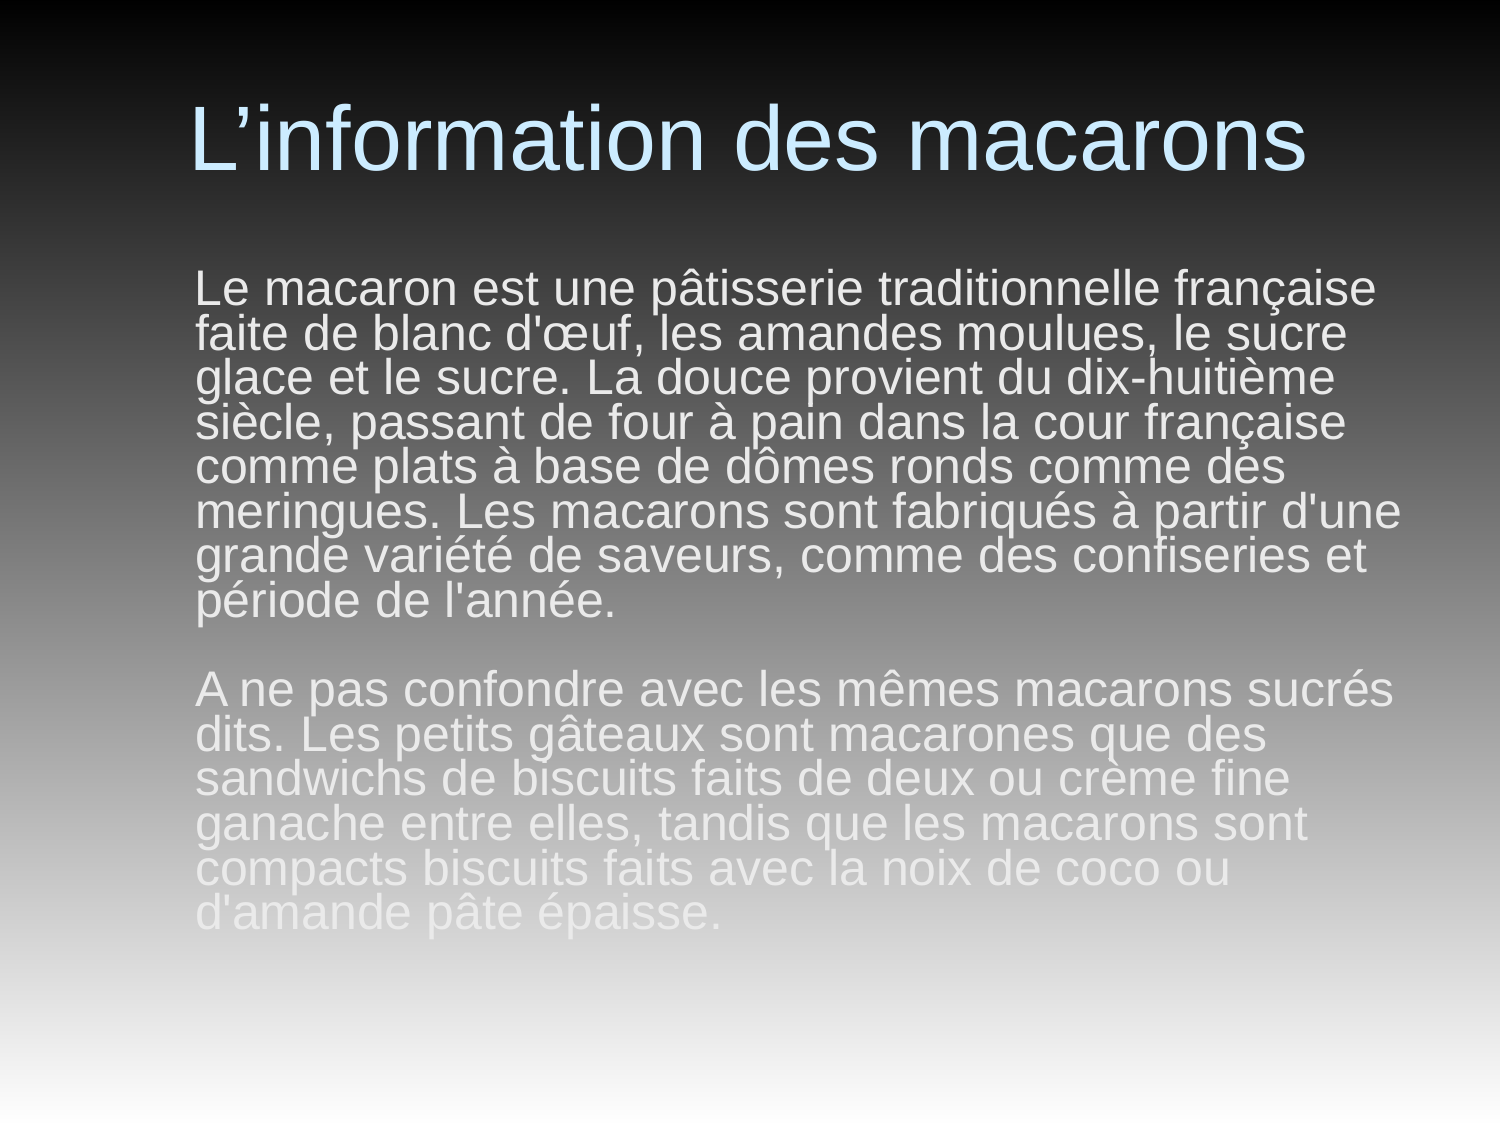

# L’information des macarons
 Le macaron est une pâtisserie traditionnelle française faite de blanc d'œuf, les amandes moulues, le sucre glace et le sucre. La douce provient du dix-huitième siècle, passant de four à pain dans la cour française comme plats à base de dômes ronds comme des meringues. Les macarons sont fabriqués à partir d'une grande variété de saveurs, comme des confiseries et période de l'année.
A ne pas confondre avec les mêmes macarons sucrés dits. Les petits gâteaux sont macarones que des sandwichs de biscuits faits de deux ou crème fine ganache entre elles, tandis que les macarons sont compacts biscuits faits avec la noix de coco ou d'amande pâte épaisse.